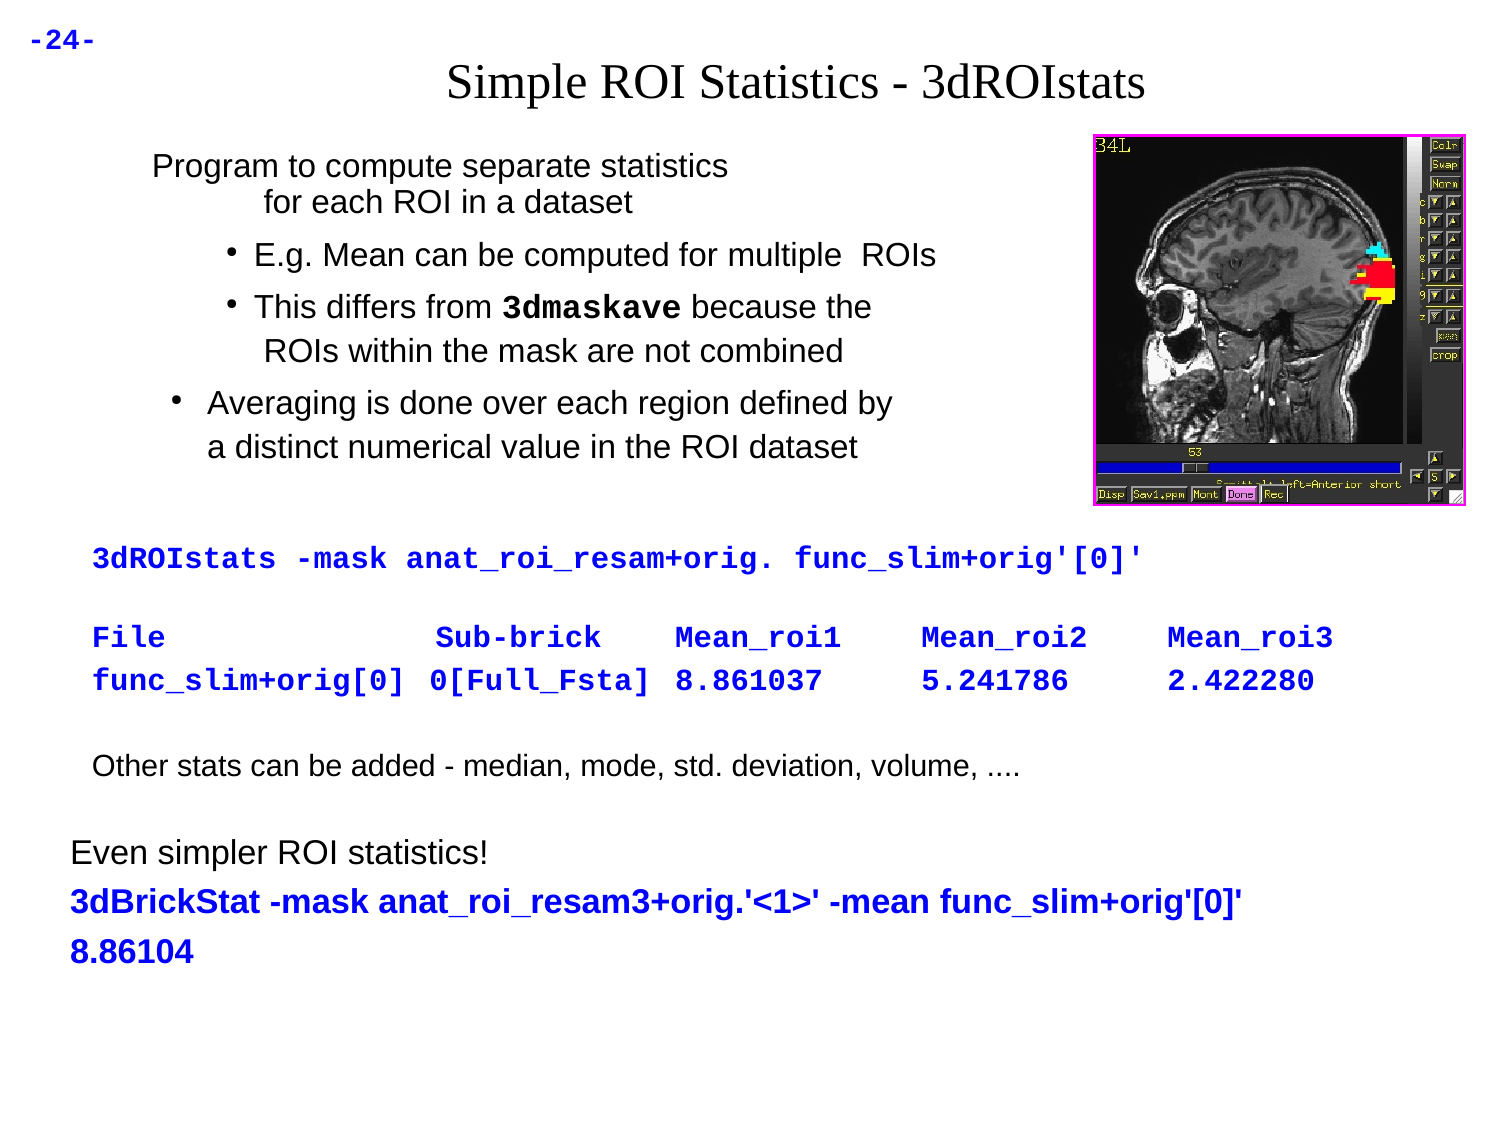

Simple ROI Statistics - 3dROIstats
# Program to compute separate statistics 					for each ROI in a dataset
E.g. Mean can be computed for multiple ROIs
This differs from 3dmaskave because the 				ROIs within the mask are not combined
Averaging is done over each region defined by 			 a distinct numerical value in the ROI dataset
3dROIstats -mask anat_roi_resam+orig. func_slim+orig'[0]'
File 	 Sub-brick	Mean_roi1 	Mean_roi2 	Mean_roi3
func_slim+orig[0]	0[Full_Fsta]	8.861037	5.241786	2.422280
Other stats can be added - median, mode, std. deviation, volume, ....
Even simpler ROI statistics!
3dBrickStat -mask anat_roi_resam3+orig.'<1>' -mean func_slim+orig'[0]'
8.86104